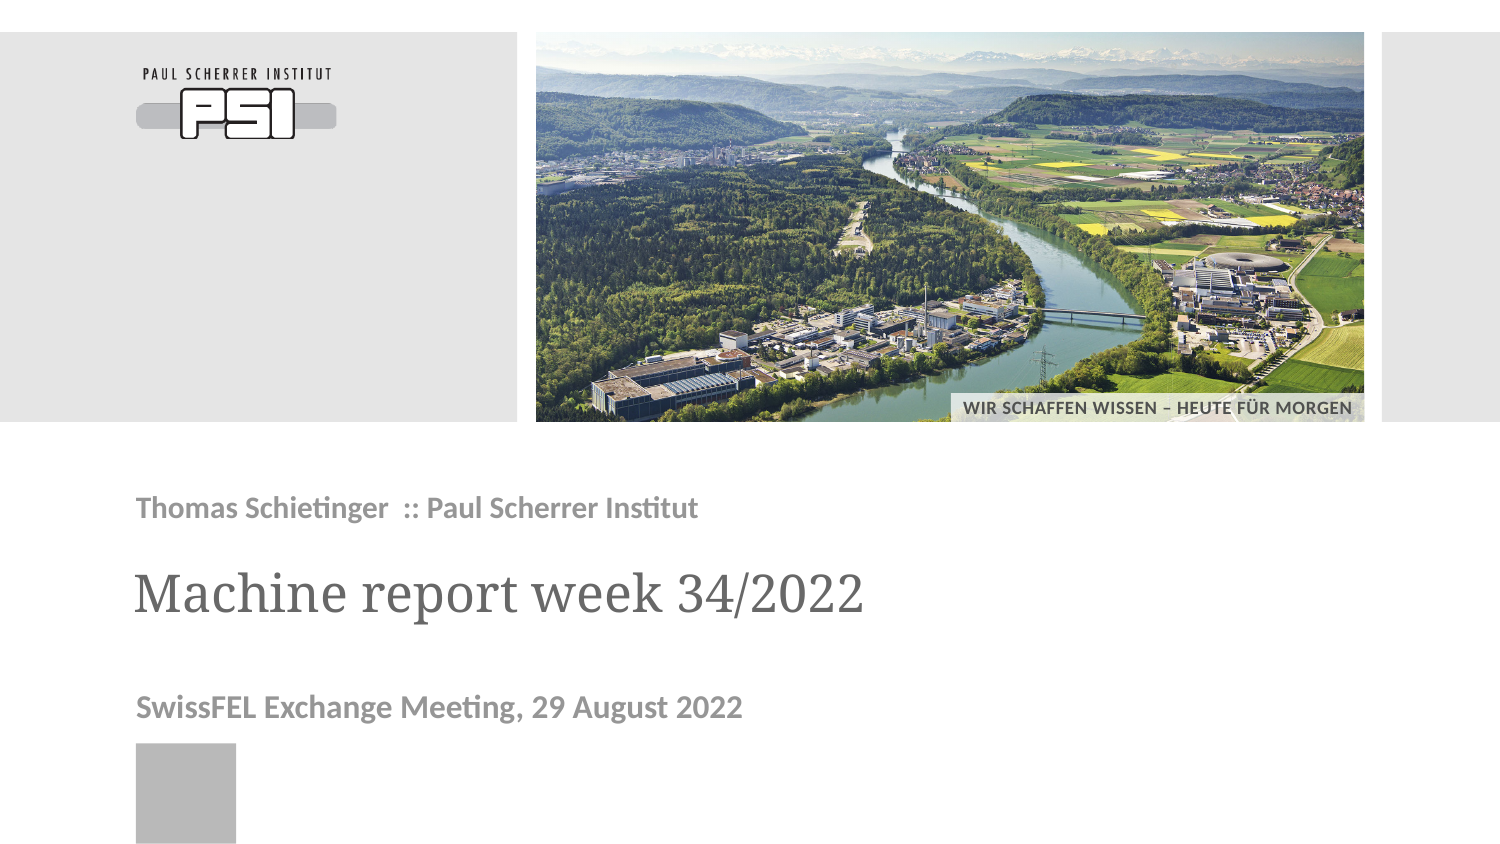

Thomas Schietinger :: Paul Scherrer Institut
# Machine report week 34/2022
SwissFEL Exchange Meeting, 29 August 2022